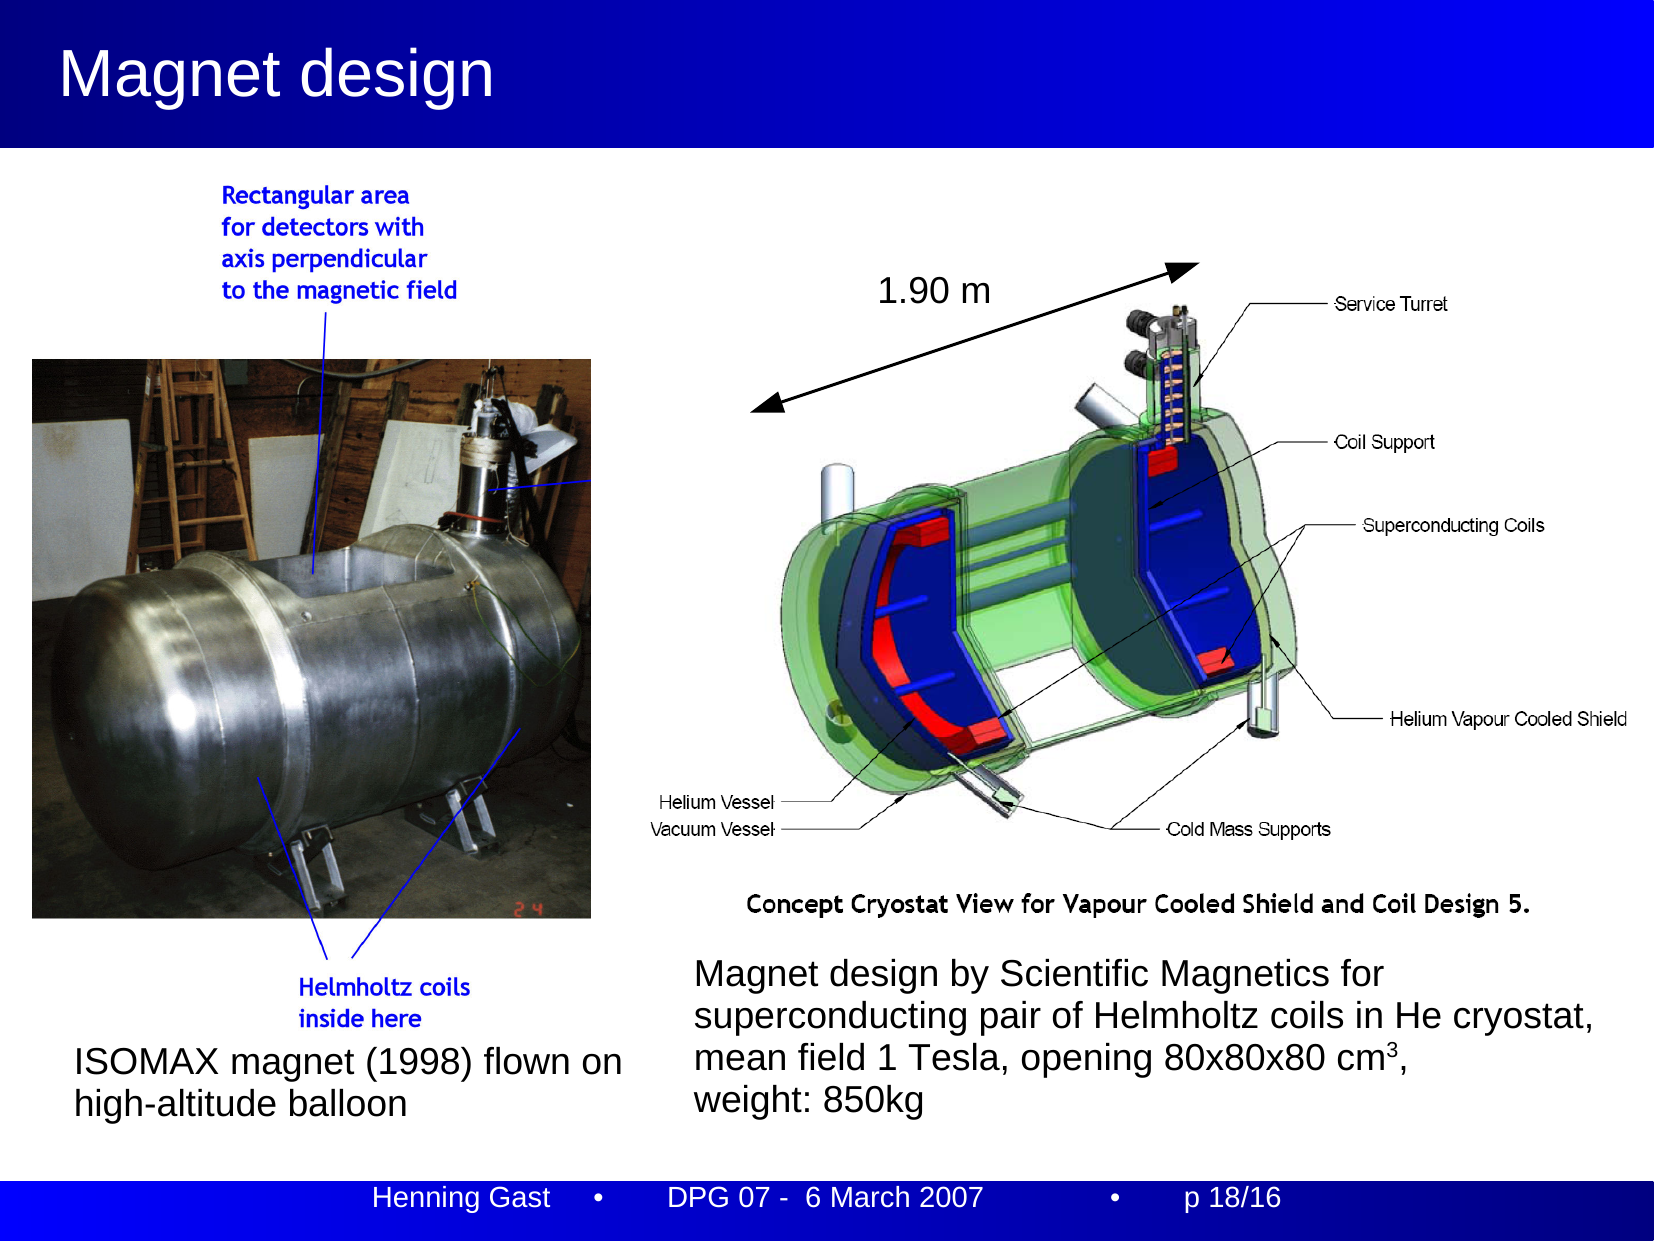

# Magnet design
1.90 m
Magnet design by Scientific Magnetics for superconducting pair of Helmholtz coils in He cryostat,
mean field 1 Tesla, opening 80x80x80 cm3,
weight: 850kg
ISOMAX magnet (1998) flown on high-altitude balloon